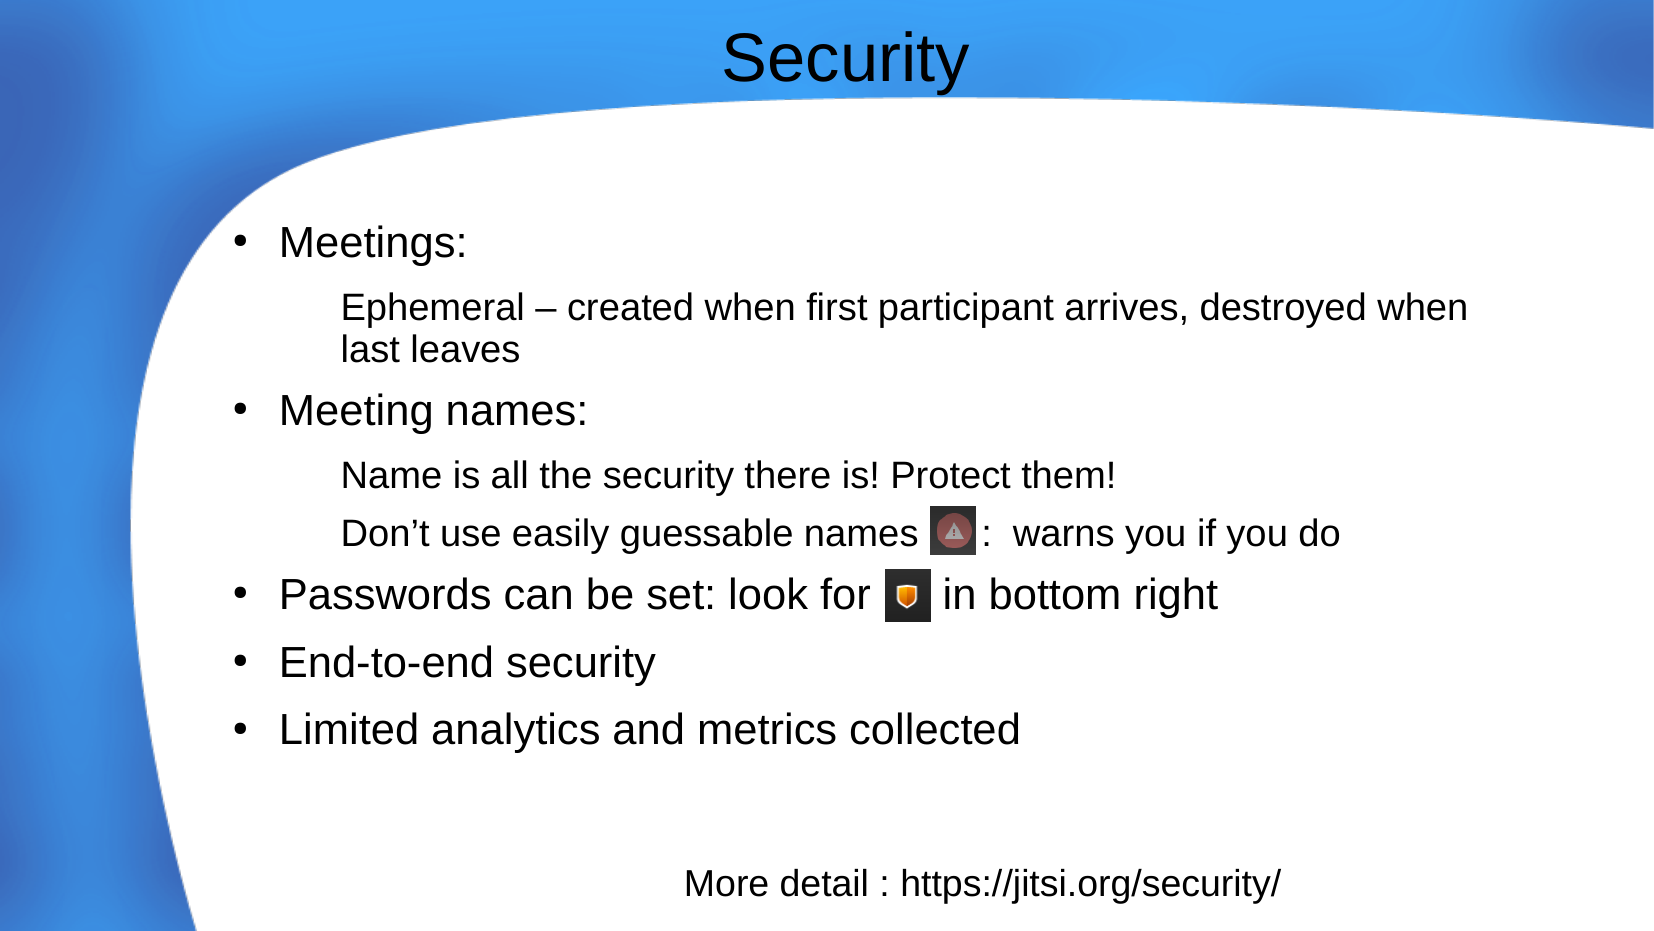

# Security
Meetings:
Ephemeral – created when first participant arrives, destroyed when last leaves
Meeting names:
Name is all the security there is! Protect them!
Don’t use easily guessable names  : warns you if you do
Passwords can be set: look for in bottom right
End-to-end security
Limited analytics and metrics collected
More detail : https://jitsi.org/security/